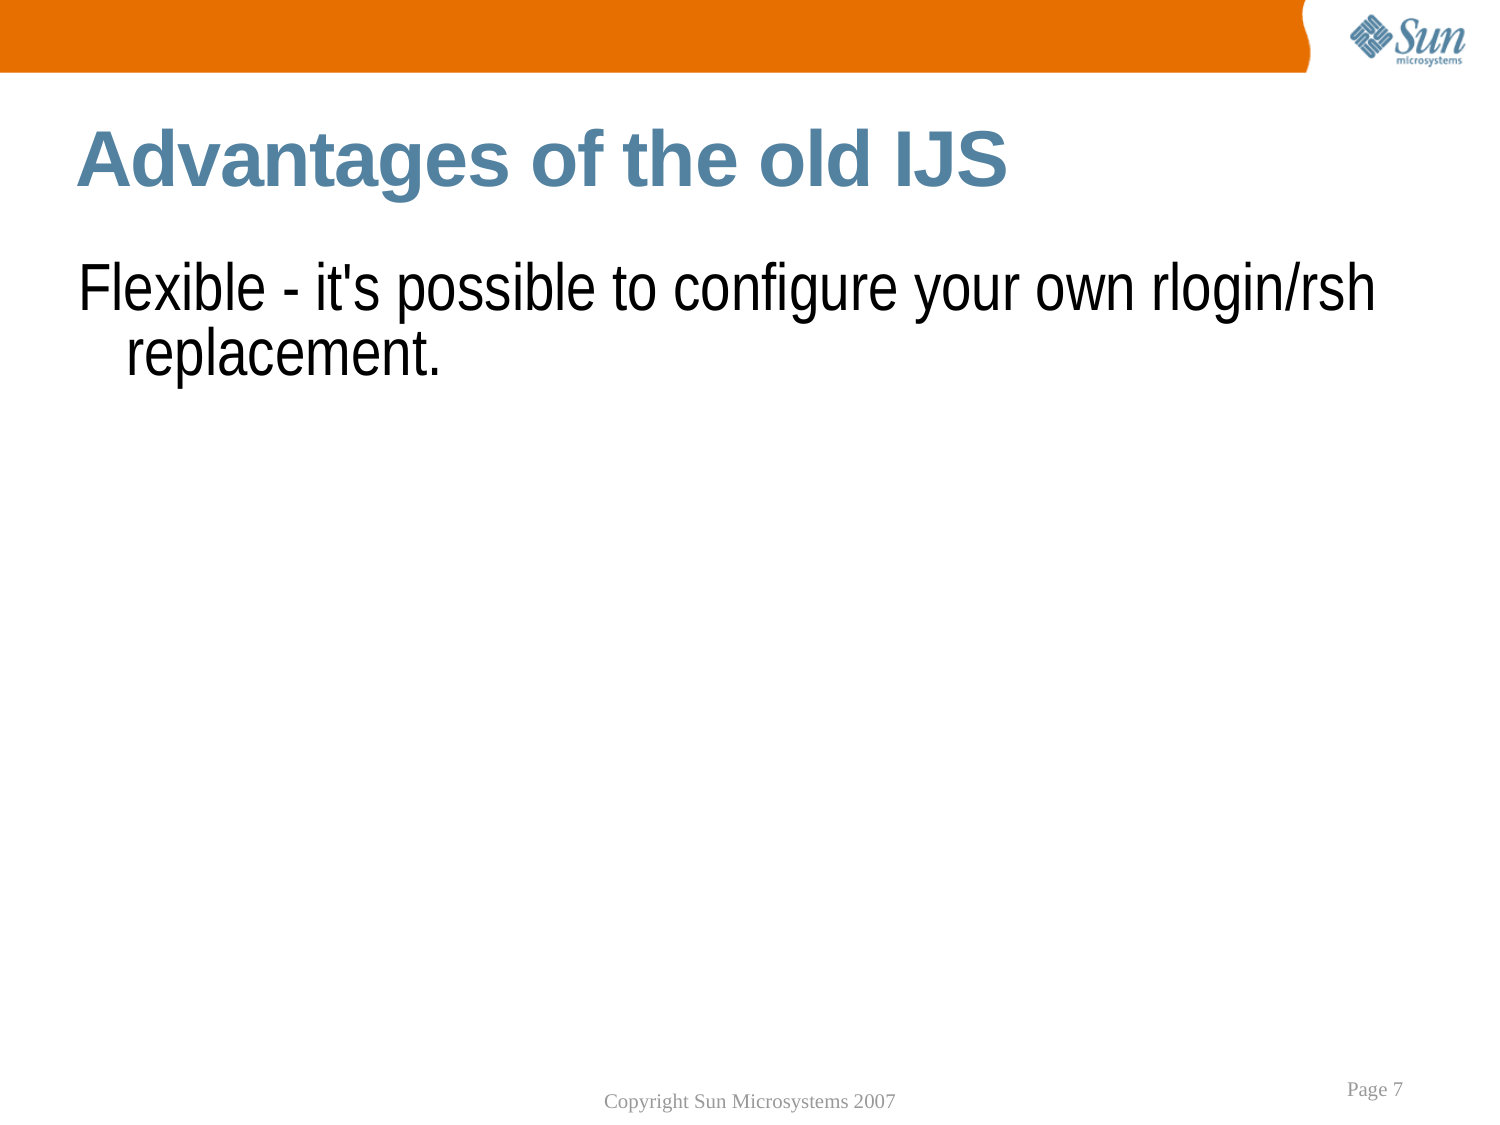

# Advantages of the old IJS
Flexible - it's possible to configure your own rlogin/rsh replacement.